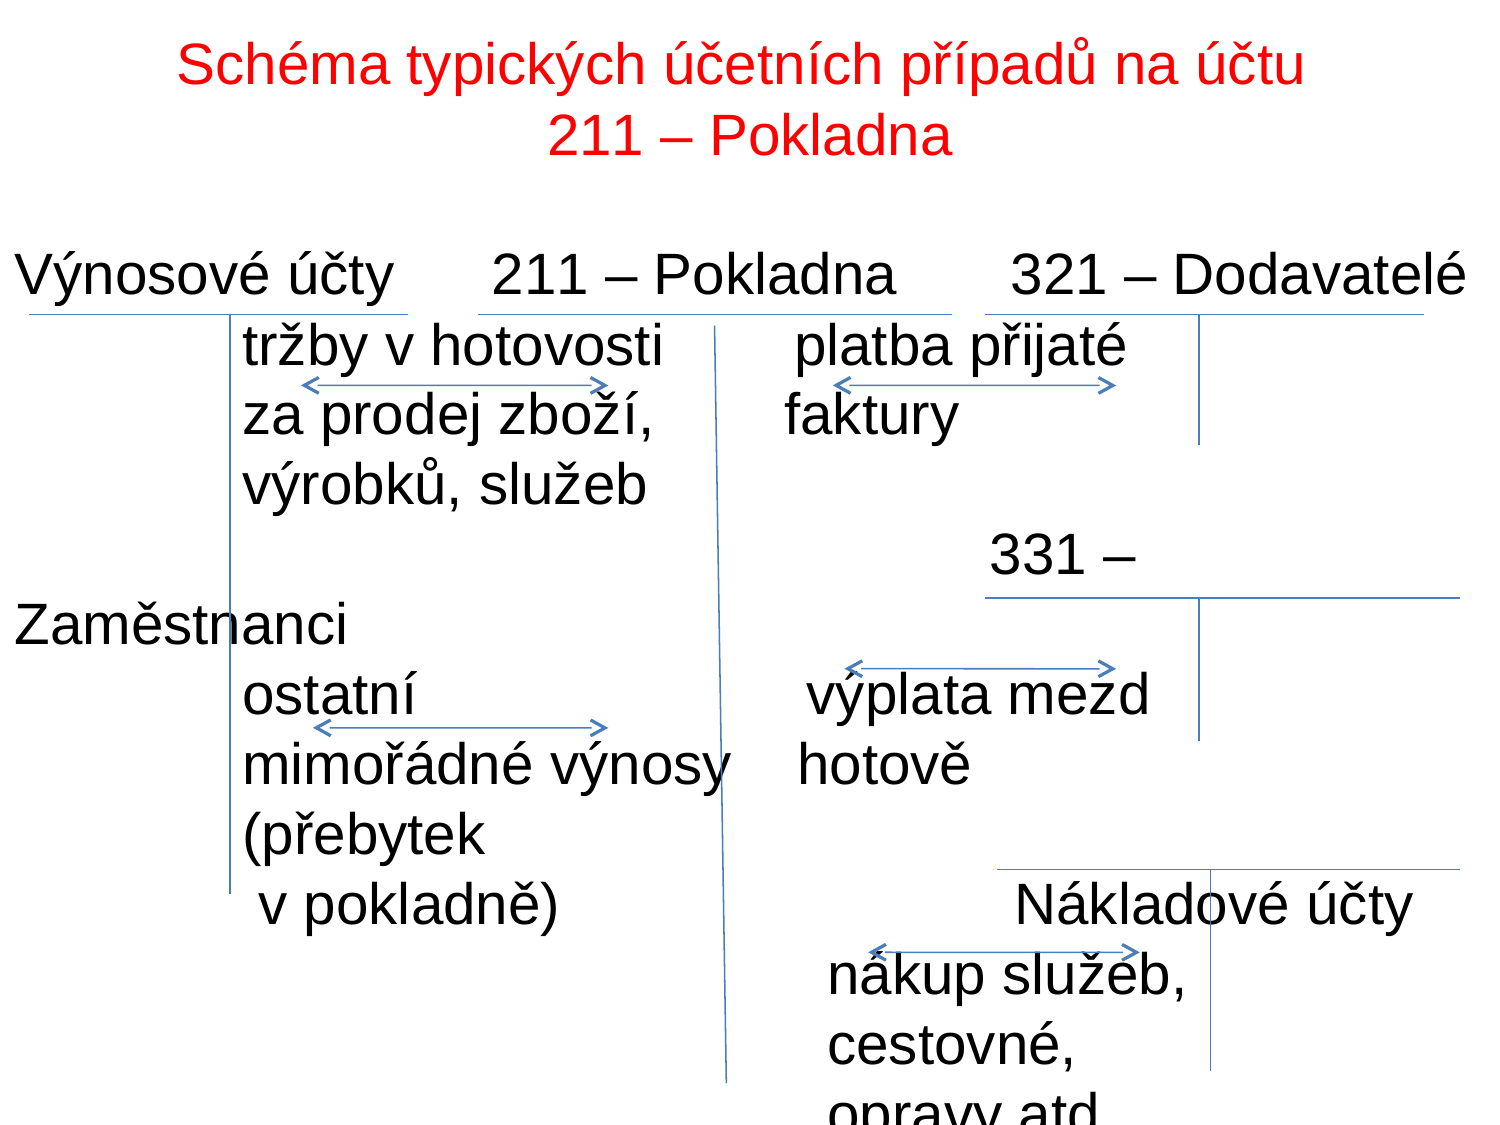

Schéma typických účetních případů na účtu
211 – Pokladna
Výnosové účty 211 – Pokladna 321 – Dodavatelé
 tržby v hotovosti platba přijaté
 za prodej zboží, faktury
 výrobků, služeb
 331 – Zaměstnanci
 ostatní výplata mezd
 mimořádné výnosy 	 hotově
 (přebytek
 v pokladně) Nákladové účty
 nákup služeb,
 cestovné,
 opravy atd.